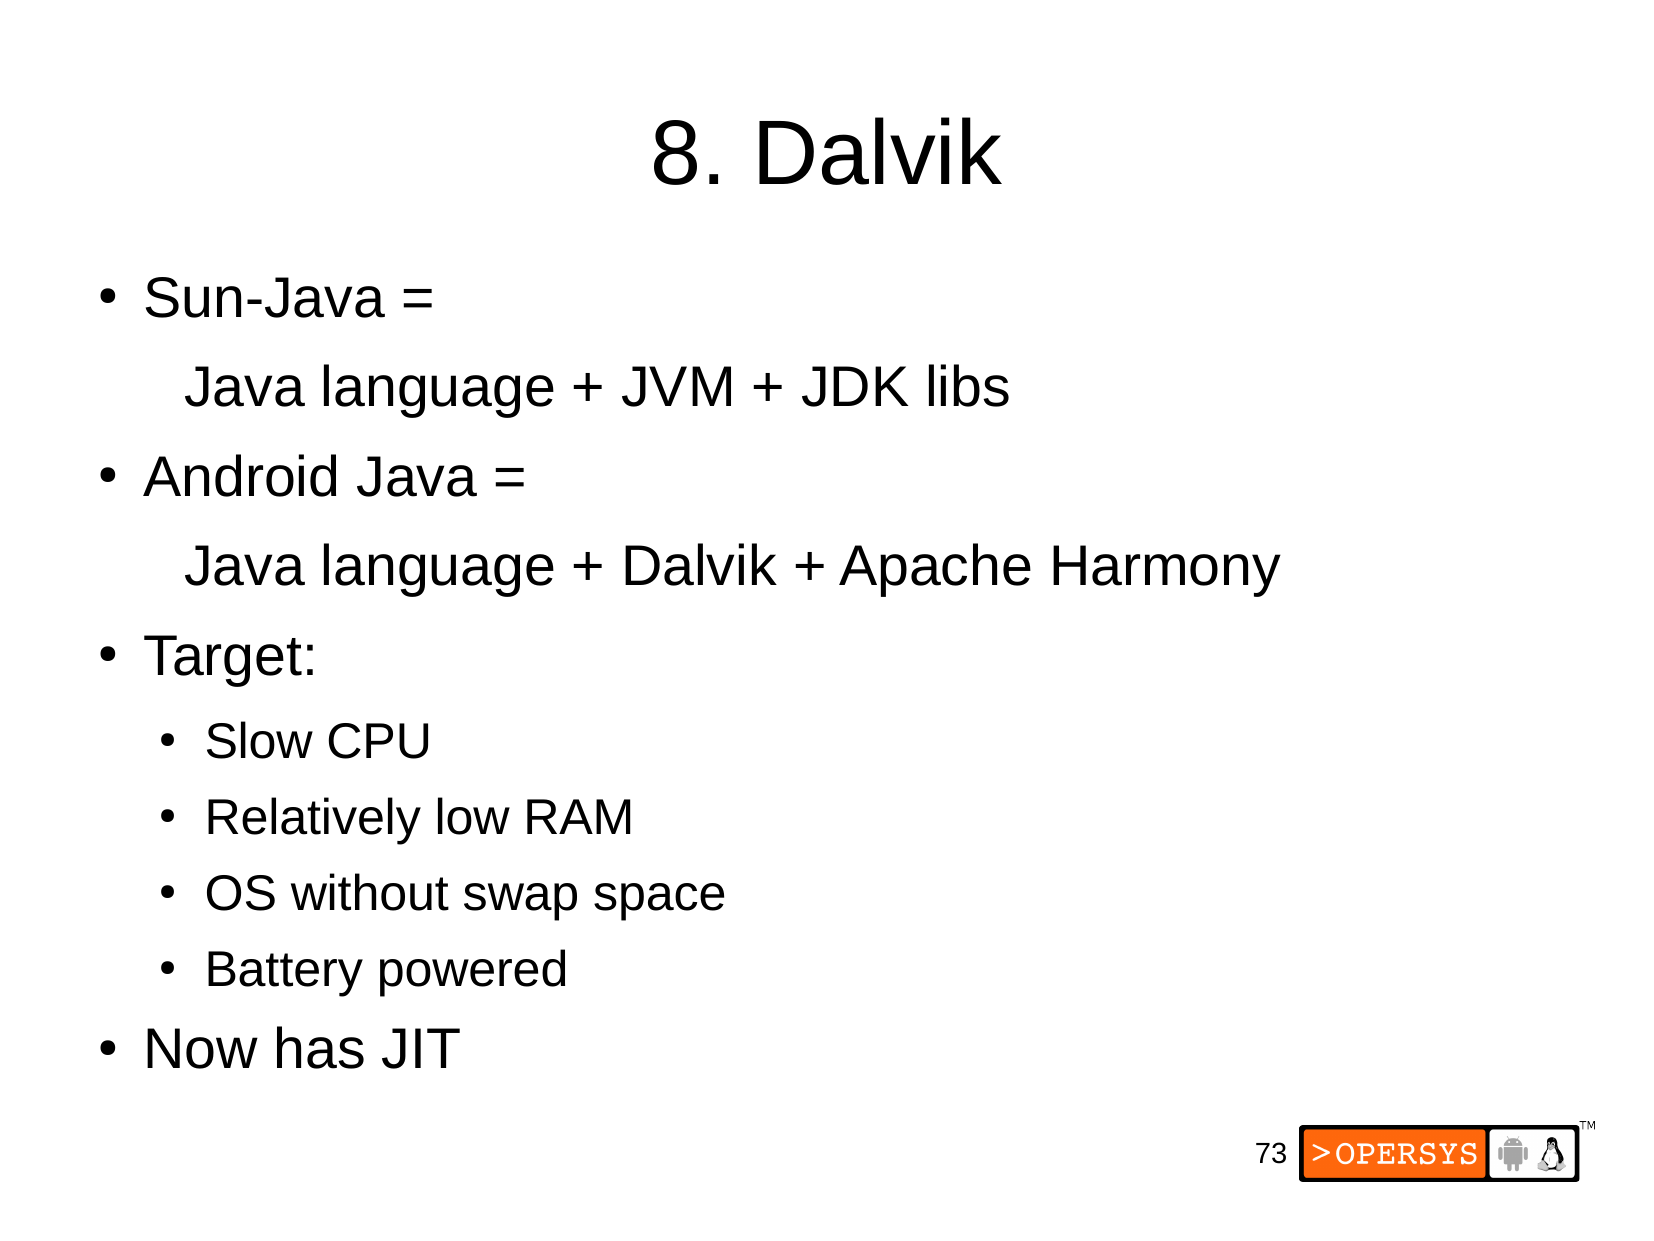

# 8. Dalvik
Sun-Java =
Java language + JVM + JDK libs
Android Java =
Java language + Dalvik + Apache Harmony
Target:
Slow CPU
Relatively low RAM
OS without swap space
Battery powered
Now has JIT